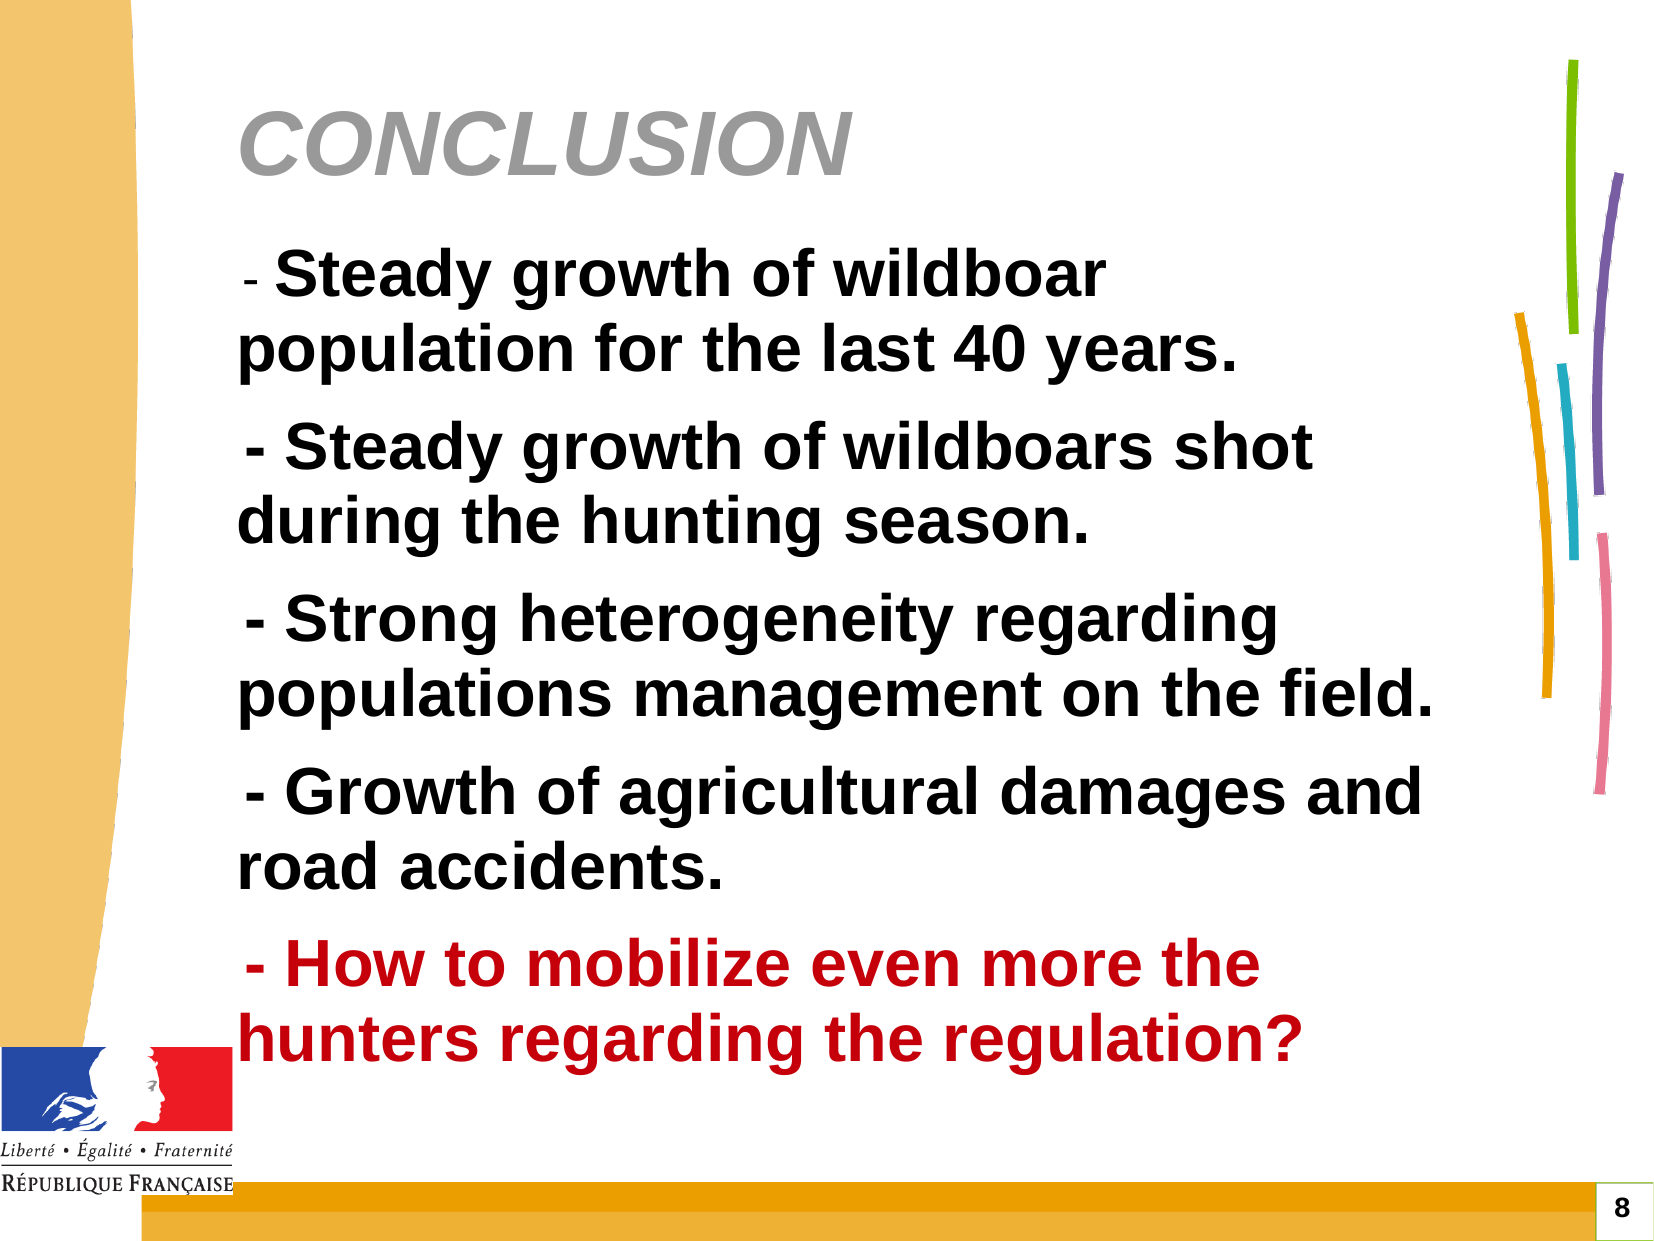

# CONCLUSION
- Steady growth of wildboar population for the last 40 years.
- Steady growth of wildboars shot during the hunting season.
- Strong heterogeneity regarding populations management on the field.
- Growth of agricultural damages and road accidents.
- How to mobilize even more the hunters regarding the regulation?
8